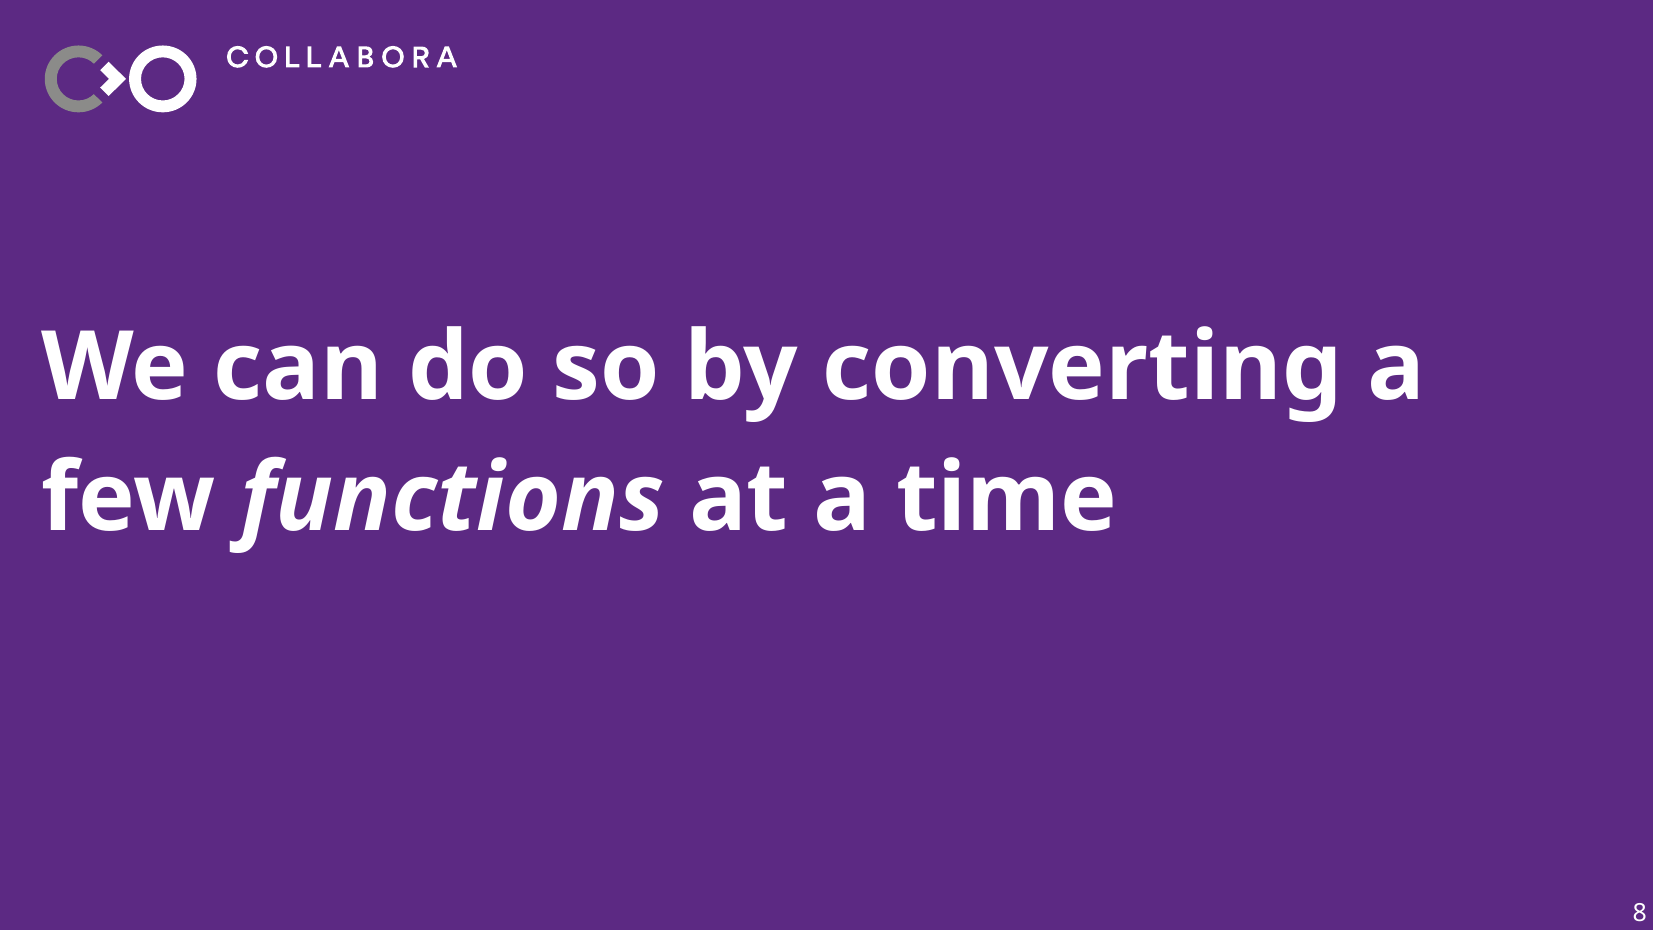

# We can do so by converting a few functions at a time